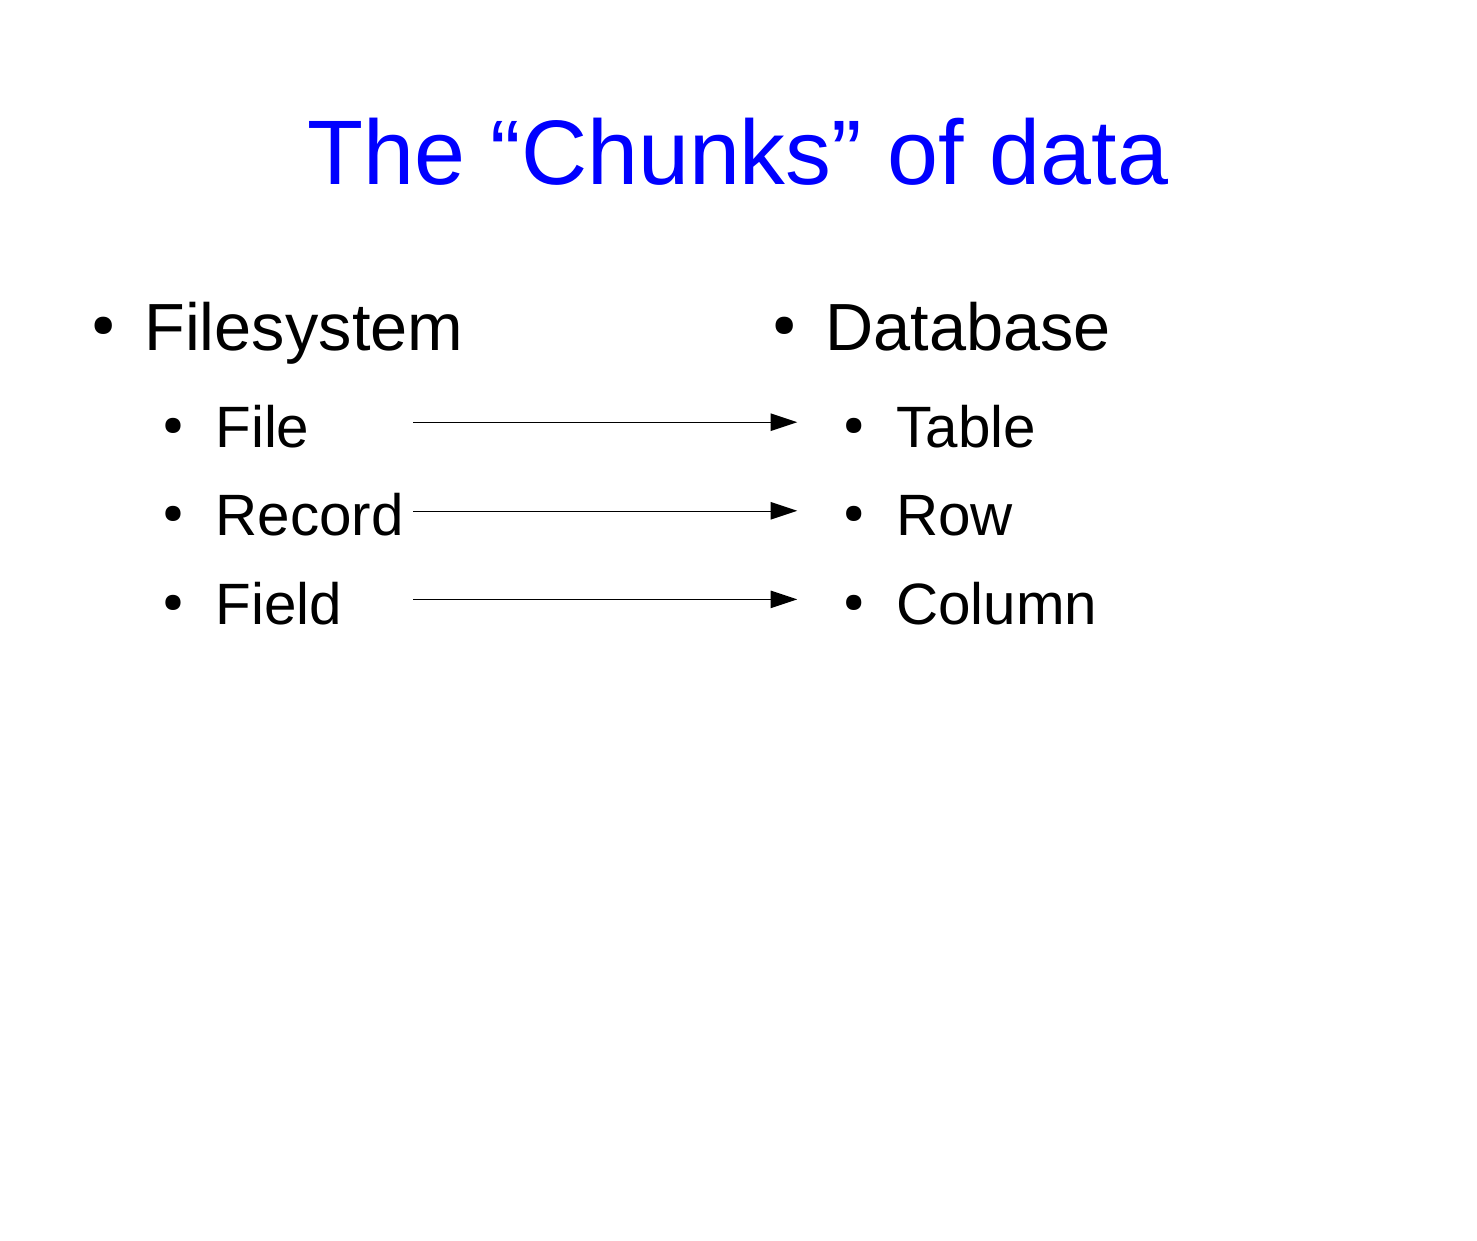

# The “Chunks” of data
Filesystem
File
Record
Field
Database
Table
Row
Column